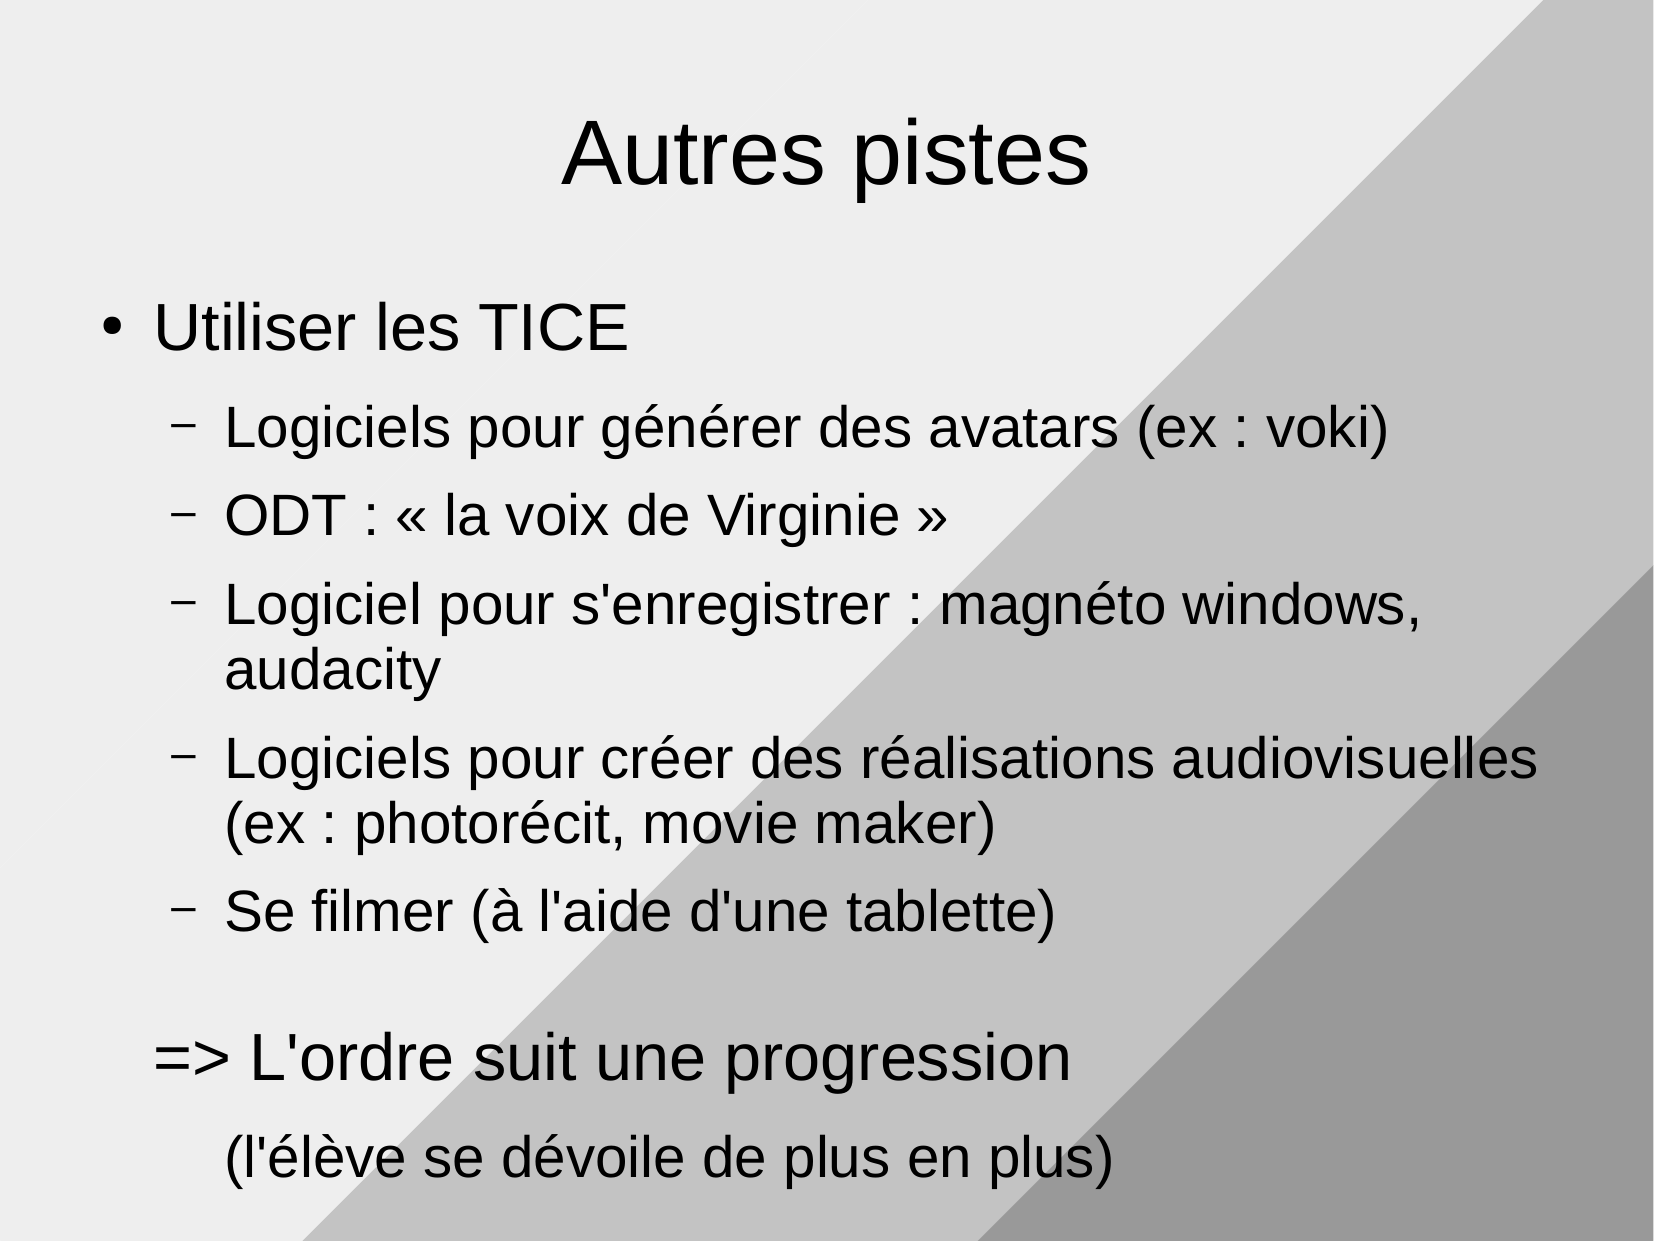

# Autres pistes
Utiliser les TICE
Logiciels pour générer des avatars (ex : voki)
ODT : « la voix de Virginie »
Logiciel pour s'enregistrer : magnéto windows, audacity
Logiciels pour créer des réalisations audiovisuelles (ex : photorécit, movie maker)
Se filmer (à l'aide d'une tablette)
=> L'ordre suit une progression
(l'élève se dévoile de plus en plus)